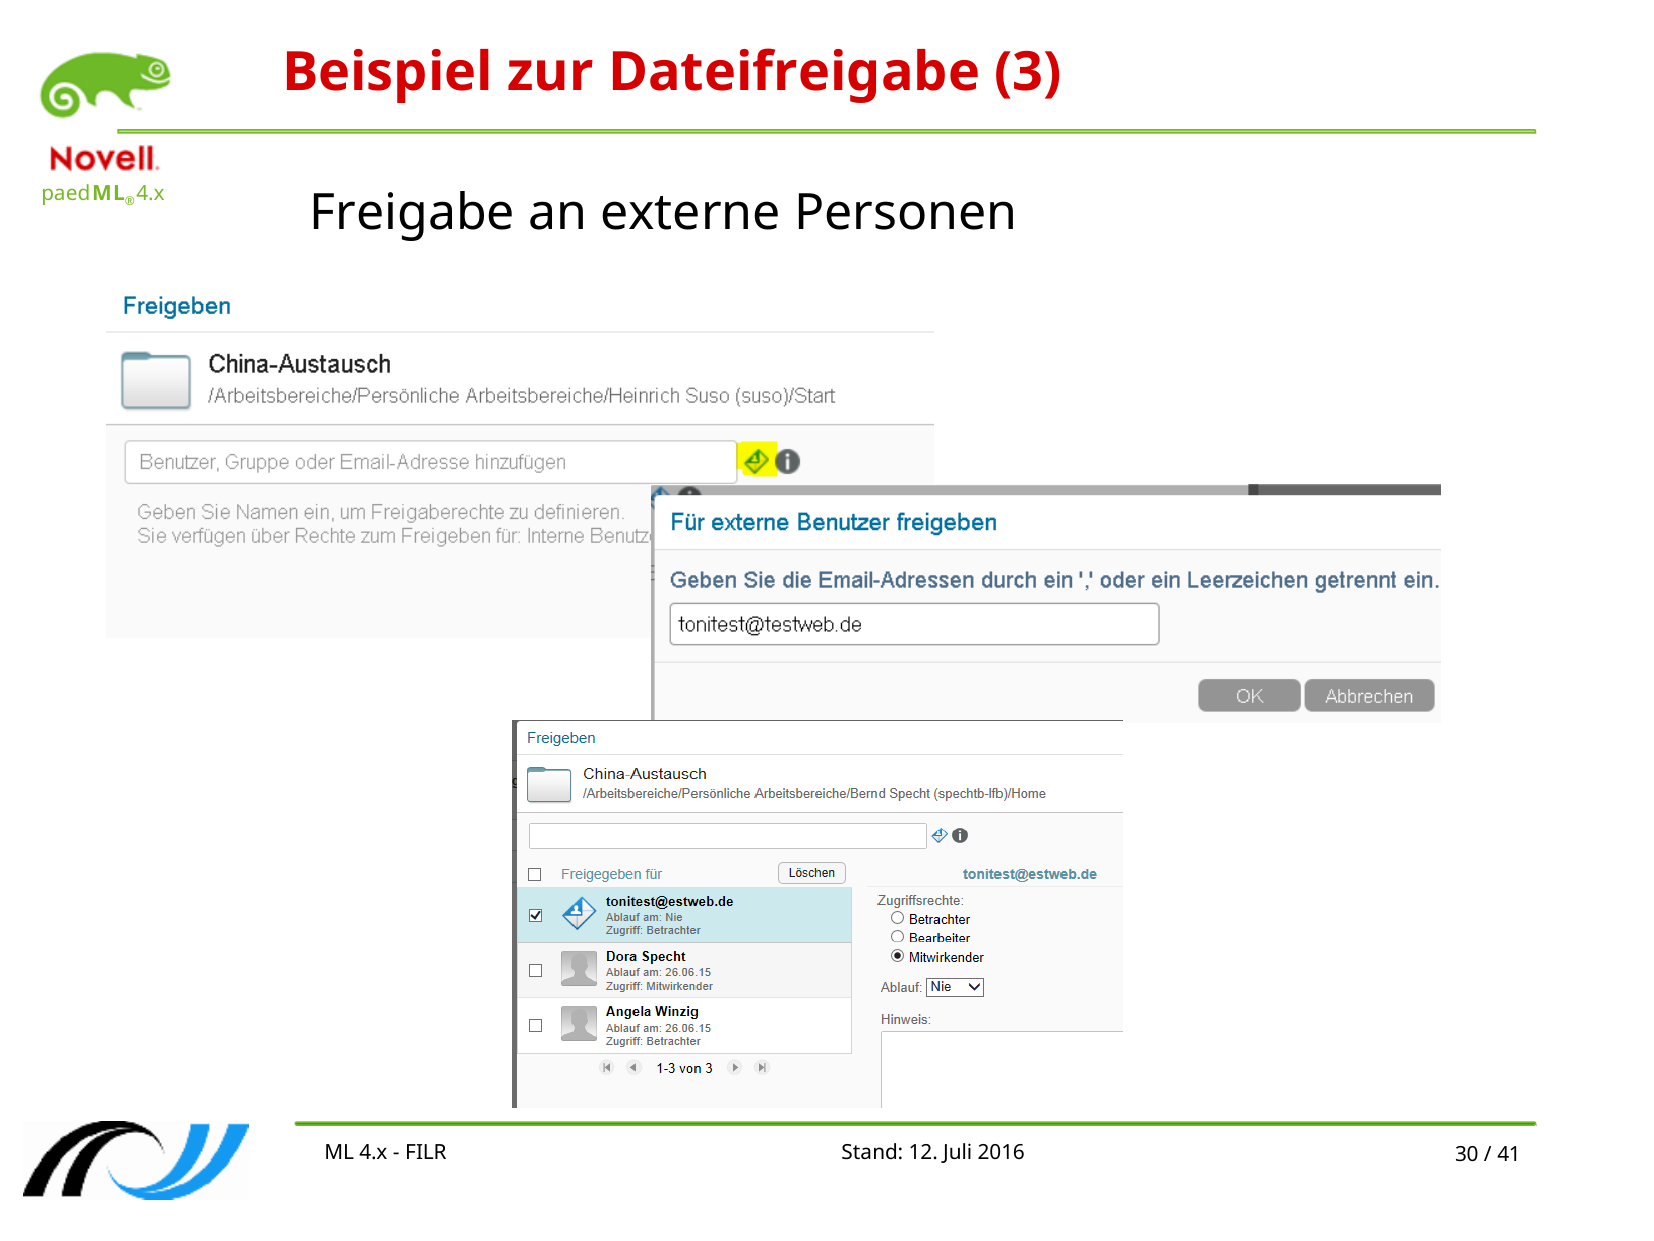

# Beispiel zur Dateifreigabe (3)
Freigabe an externe Personen
ML 4.x - FILR
12. Juli 2016
30